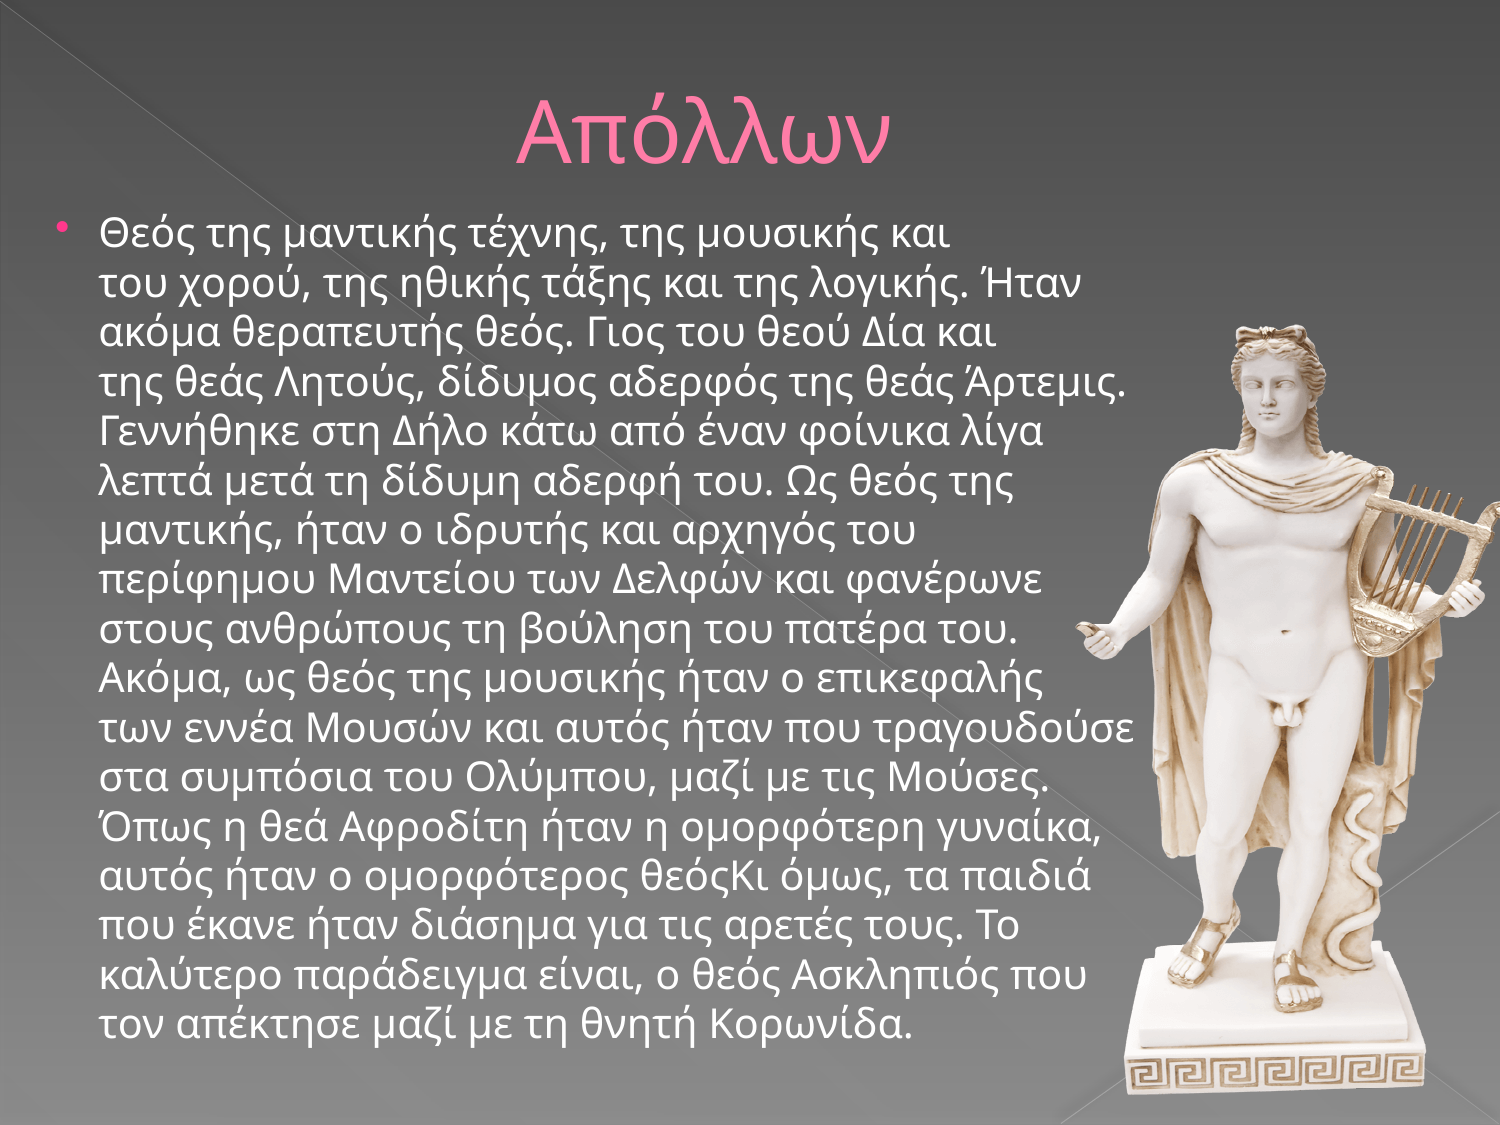

# Απόλλων
Θεός της μαντικής τέχνης, της μουσικής και του χορού, της ηθικής τάξης και της λογικής. Ήταν ακόμα θεραπευτής θεός. Γιος του θεού Δία και της θεάς Λητούς, δίδυμος αδερφός της θεάς Άρτεμις. Γεννήθηκε στη Δήλο κάτω από έναν φοίνικα λίγα λεπτά μετά τη δίδυμη αδερφή του. Ως θεός της μαντικής, ήταν ο ιδρυτής και αρχηγός του περίφημου Μαντείου των Δελφών και φανέρωνε στους ανθρώπους τη βούληση του πατέρα του. Ακόμα, ως θεός της μουσικής ήταν ο επικεφαλής των εννέα Μουσών και αυτός ήταν που τραγουδούσε στα συμπόσια του Ολύμπου, μαζί με τις Μούσες. Όπως η θεά Αφροδίτη ήταν η ομορφότερη γυναίκα, αυτός ήταν ο ομορφότερος θεόςΚι όμως, τα παιδιά που έκανε ήταν διάσημα για τις αρετές τους. Το καλύτερο παράδειγμα είναι, ο θεός Ασκληπιός που τον απέκτησε μαζί με τη θνητή Κορωνίδα.